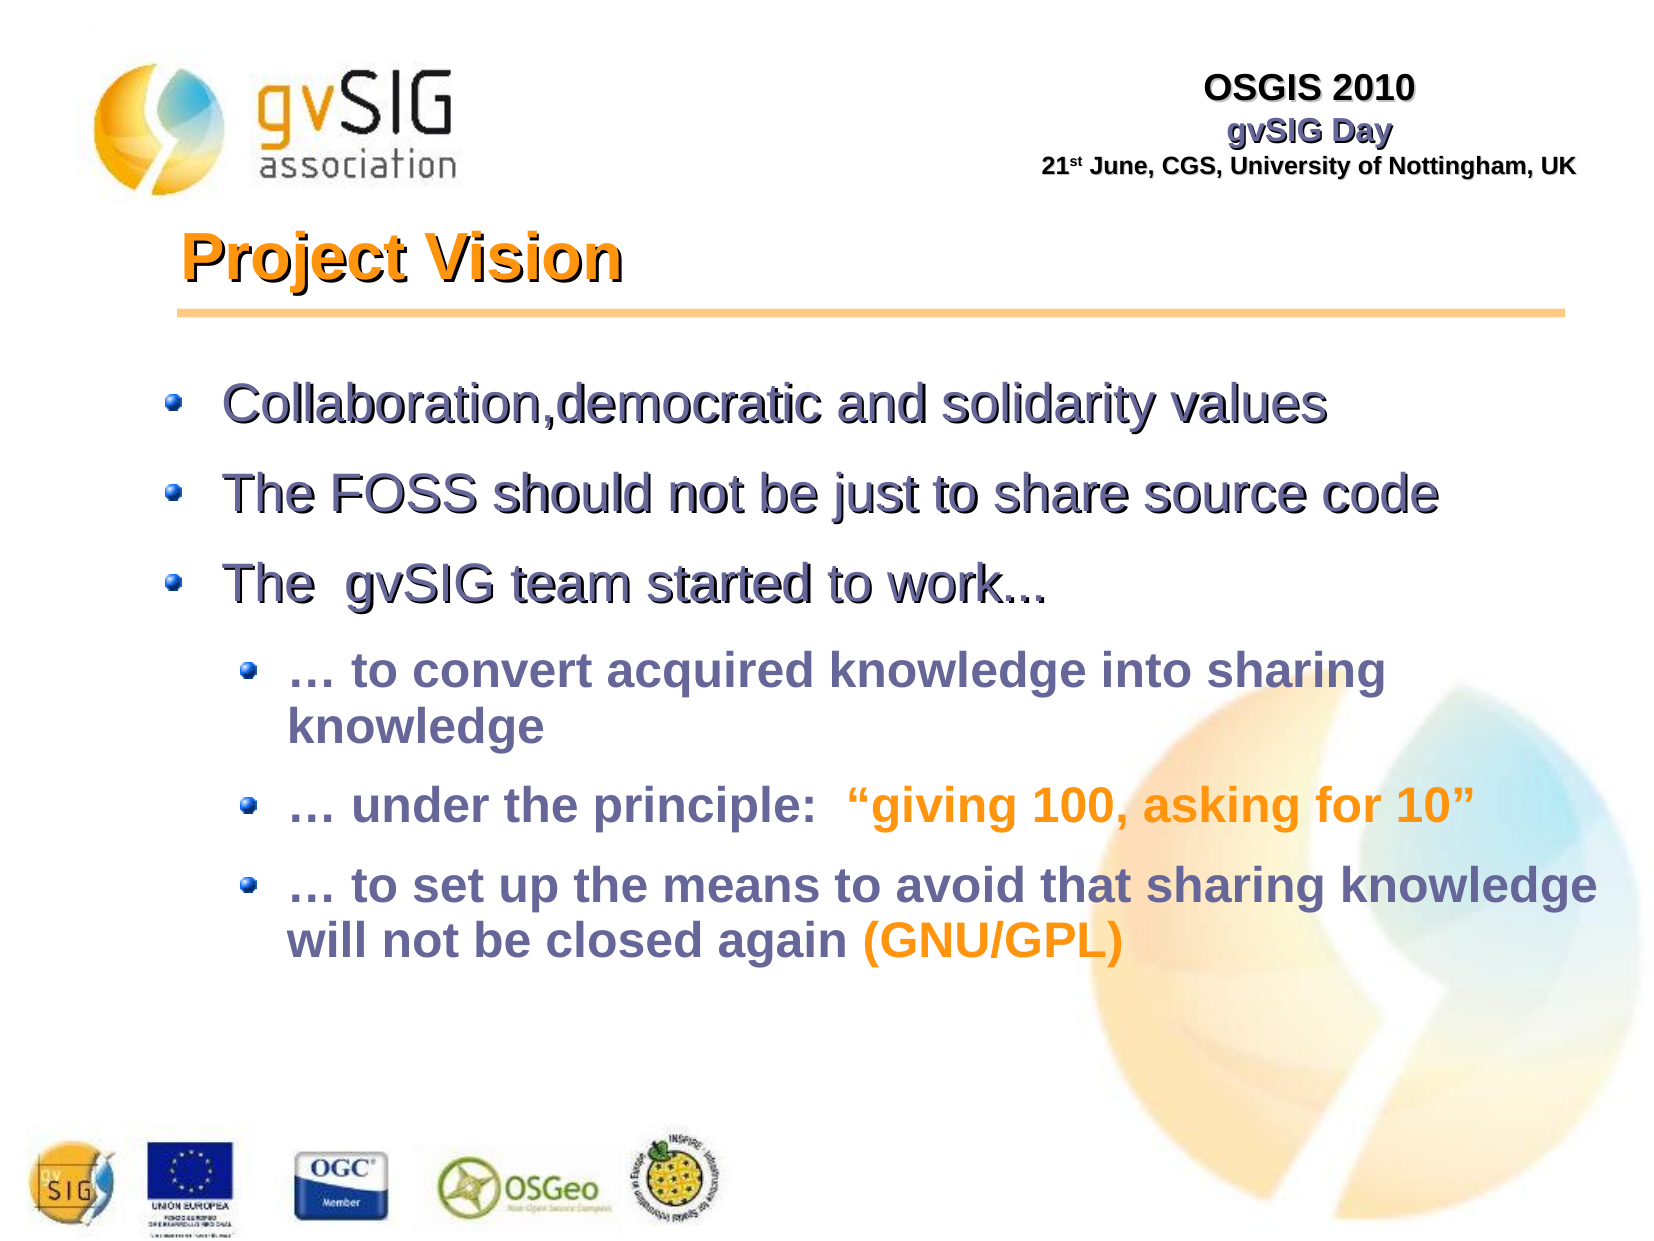

# Collaboration,democratic and solidarity values
The FOSS should not be just to share source code
The gvSIG team started to work...
… to convert acquired knowledge into sharing knowledge
… under the principle: “giving 100, asking for 10”
… to set up the means to avoid that sharing knowledge will not be closed again (GNU/GPL)
Project Vision